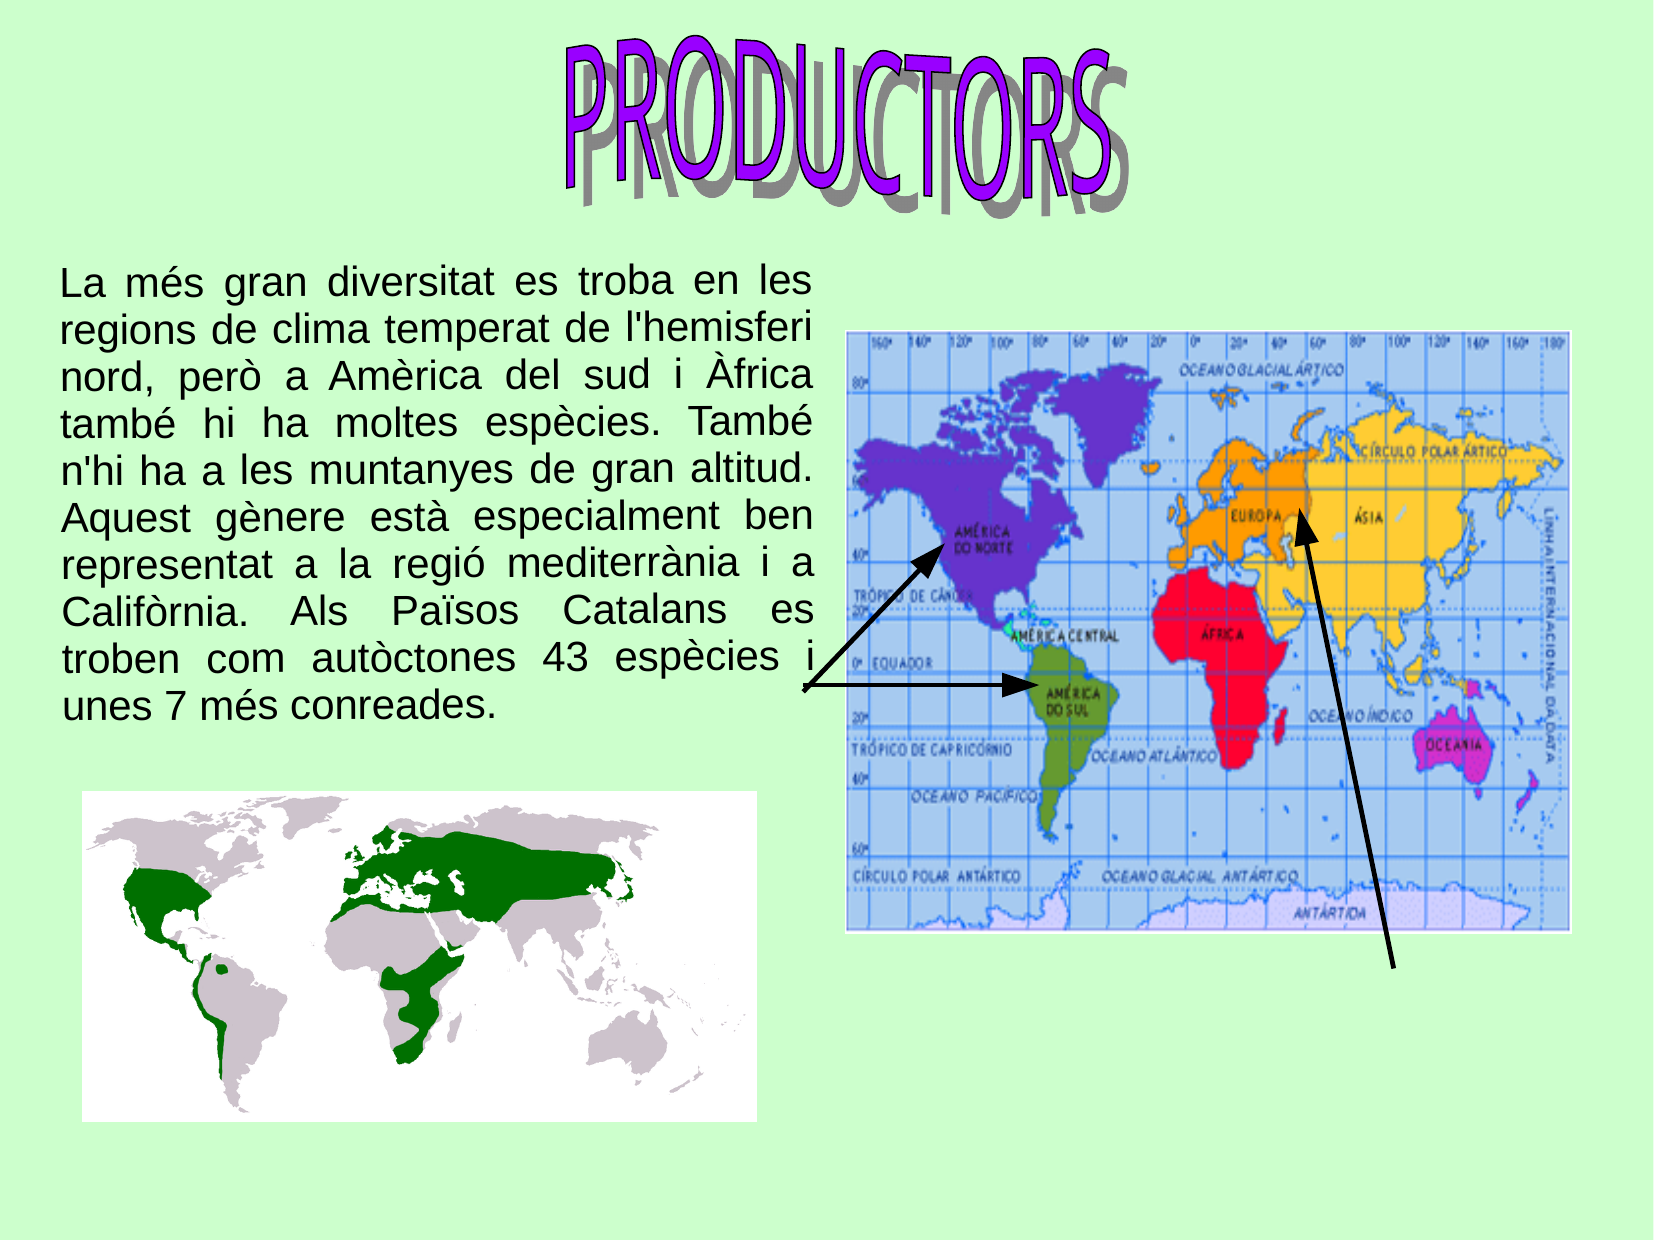

PRODUCTORS
# La més gran diversitat es troba en les regions de clima temperat de l'hemisferi nord, però a Amèrica del sud i Àfrica també hi ha moltes espècies. També n'hi ha a les muntanyes de gran altitud. Aquest gènere està especialment ben representat a la regió mediterrània i a Califòrnia. Als Països Catalans es troben com autòctones 43 espècies i unes 7 més conreades.